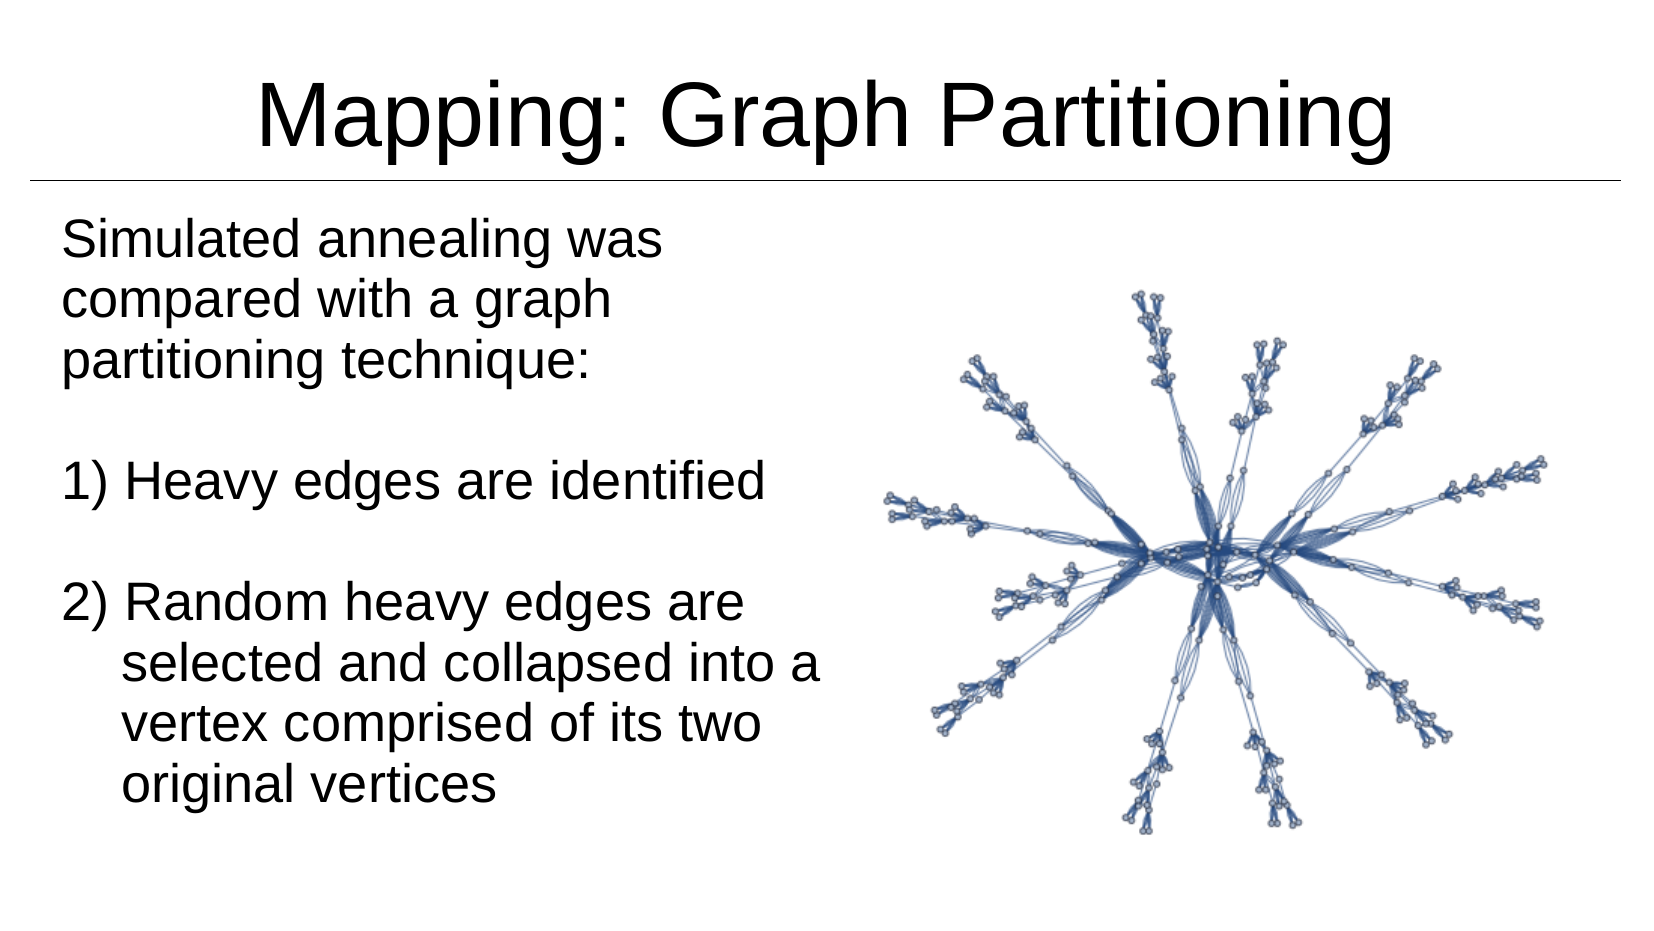

# Mapping: Graph Partitioning
Simulated annealing was compared with a graph partitioning technique:
1) Heavy edges are identified
2) Random heavy edges are selected and collapsed into a vertex comprised of its two original vertices